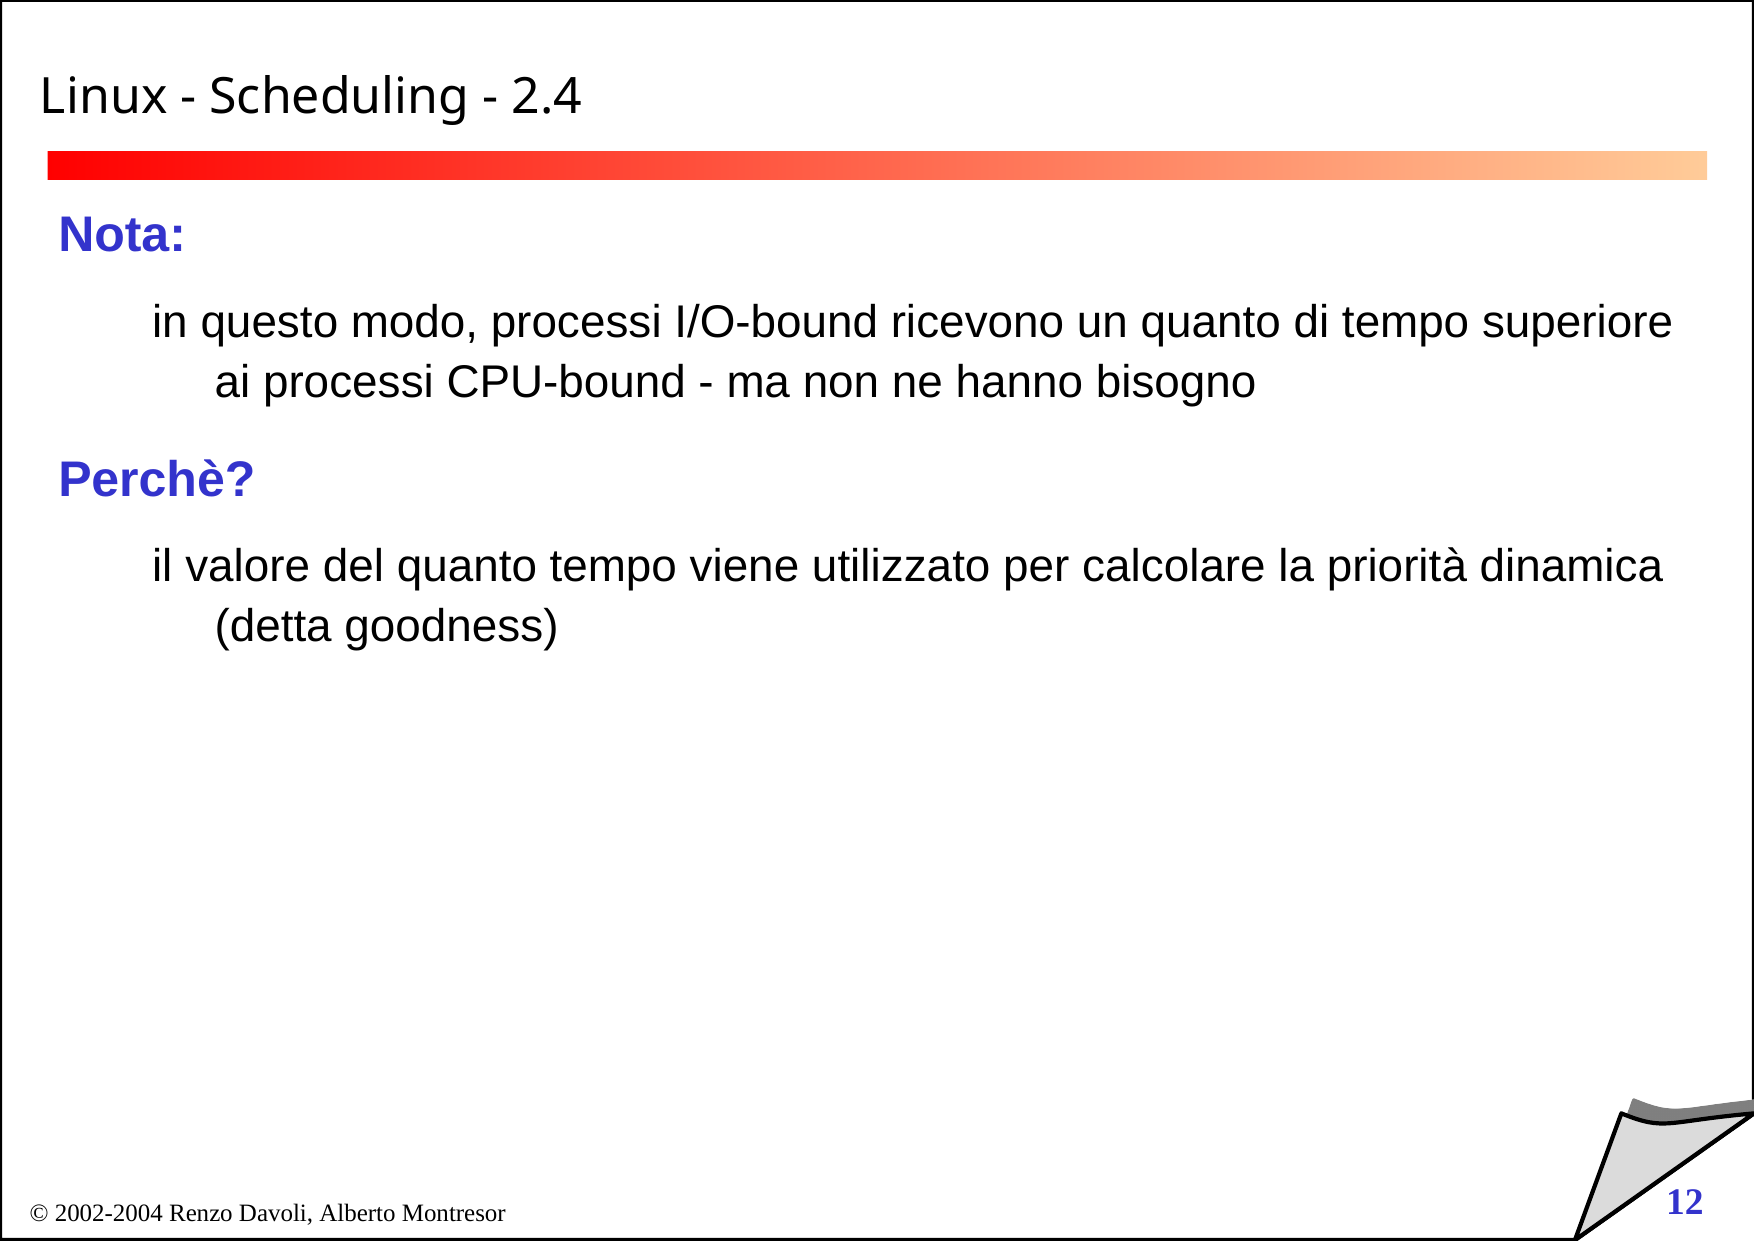

# Linux - Scheduling - 2.4
Nota:
in questo modo, processi I/O-bound ricevono un quanto di tempo superiore ai processi CPU-bound - ma non ne hanno bisogno
Perchè?
il valore del quanto tempo viene utilizzato per calcolare la priorità dinamica (detta goodness)